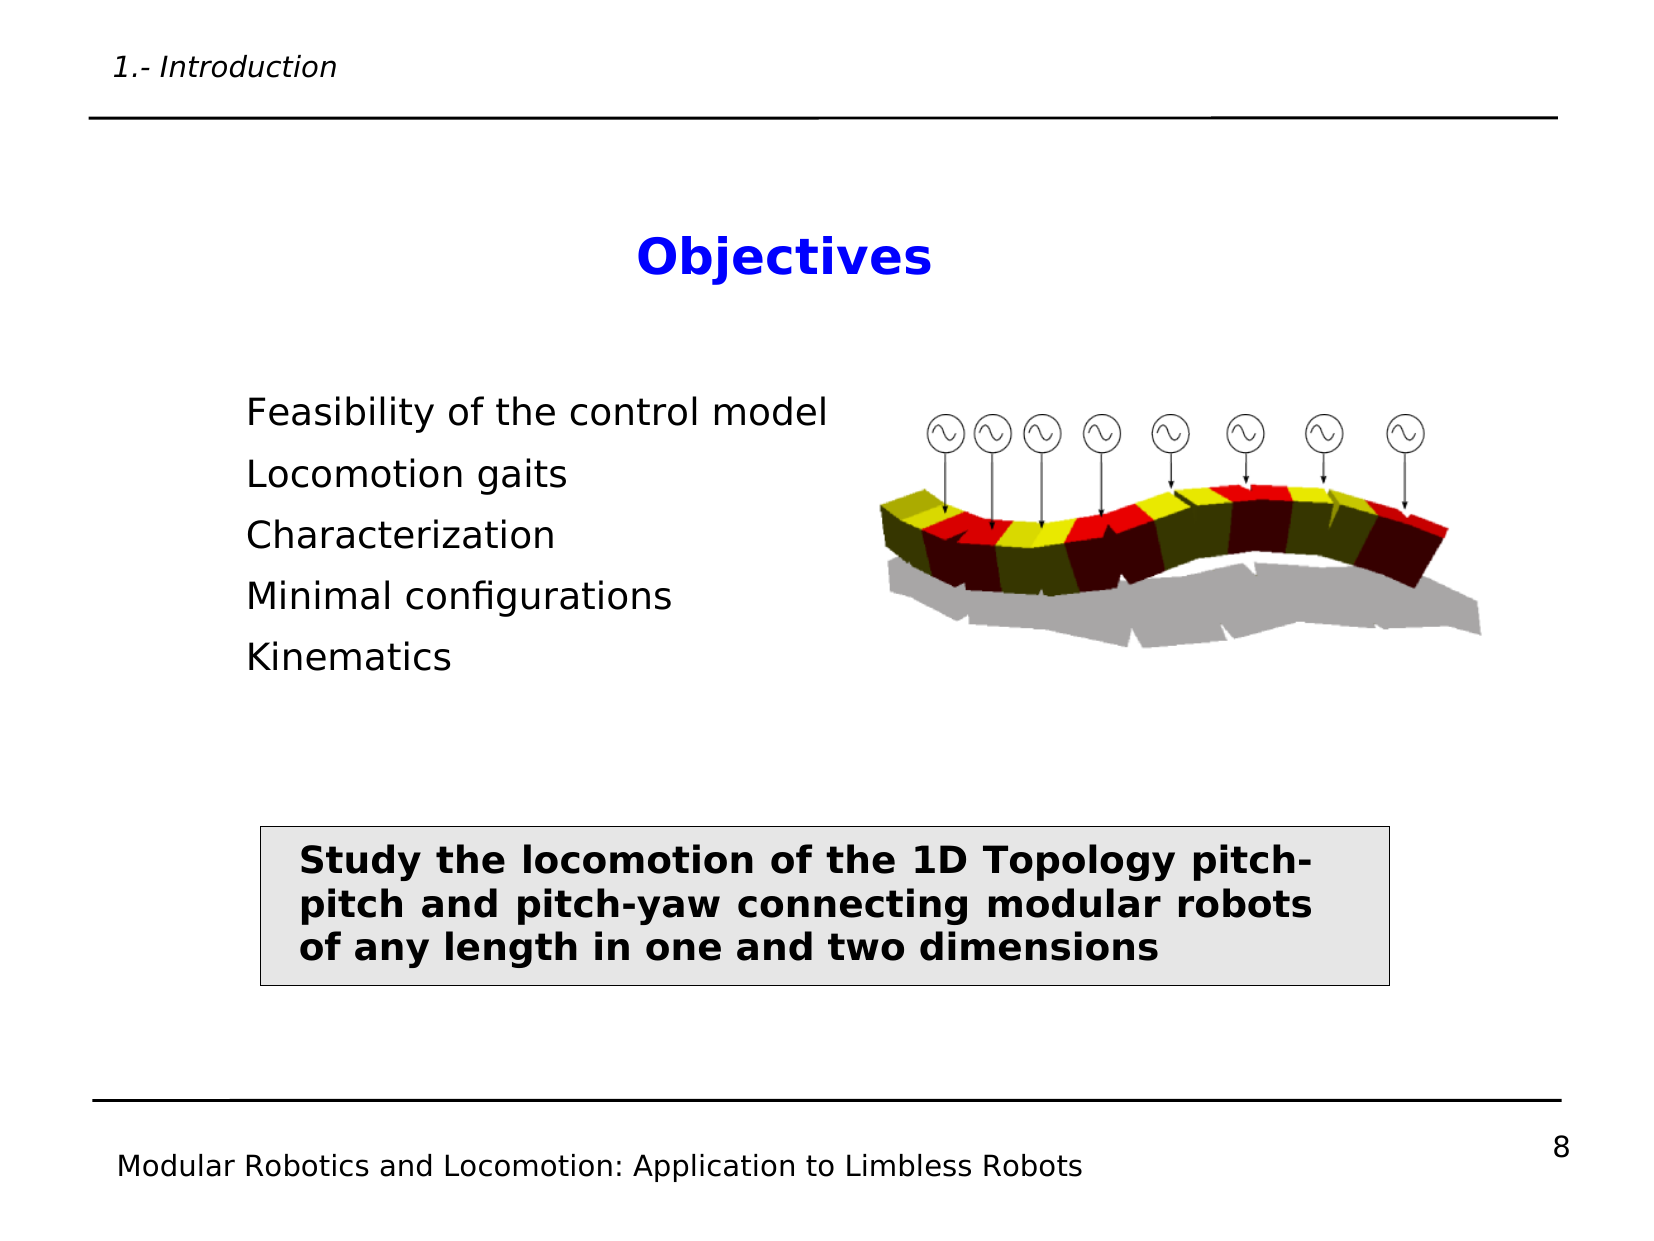

1.- Introduction
Objectives
 Feasibility of the control model
 Locomotion gaits
 Characterization
 Minimal configurations
 Kinematics
Study the locomotion of the 1D Topology pitch-pitch and pitch-yaw connecting modular robots of any length in one and two dimensions
8
Modular Robotics and Locomotion: Application to Limbless Robots